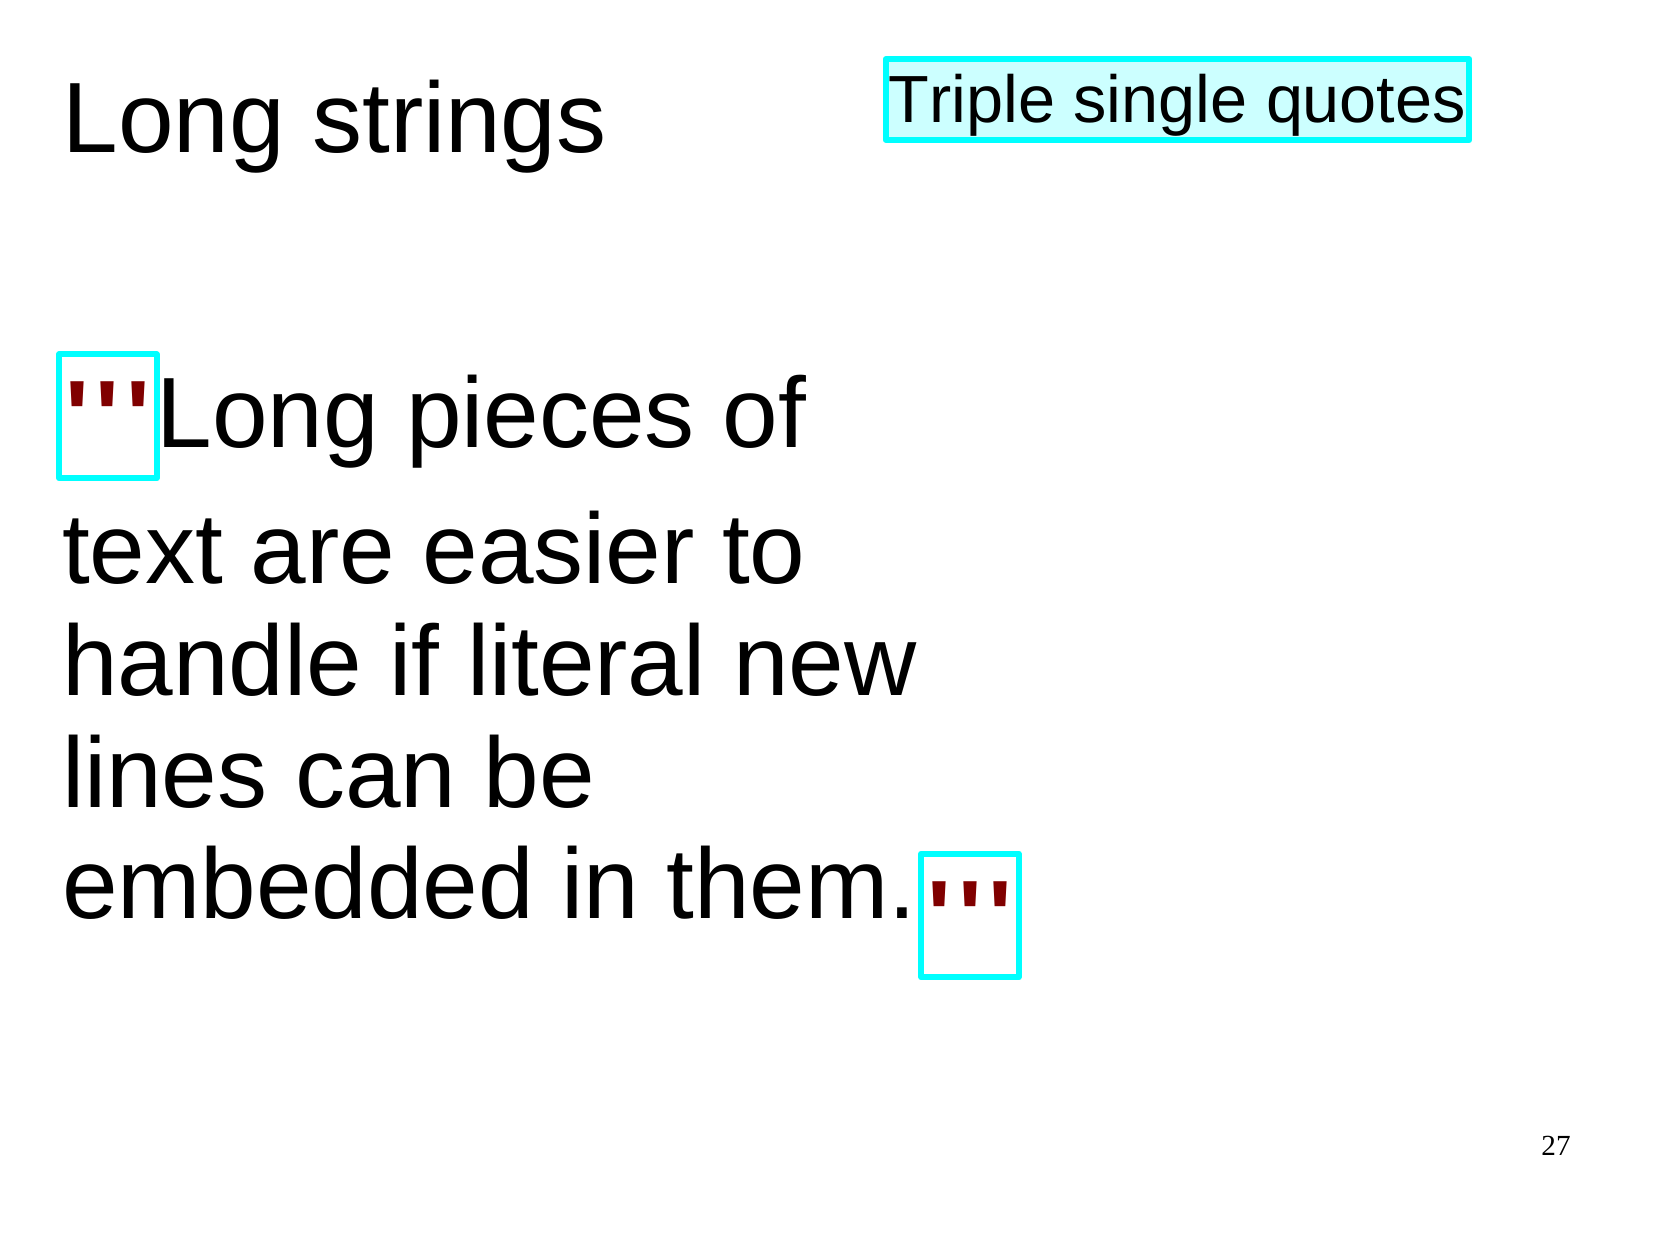

Long strings
Triple single quotes
' ' '
Long pieces of
text are easier to
handle if literal new
lines can be
embedded in them.
' ' '
27